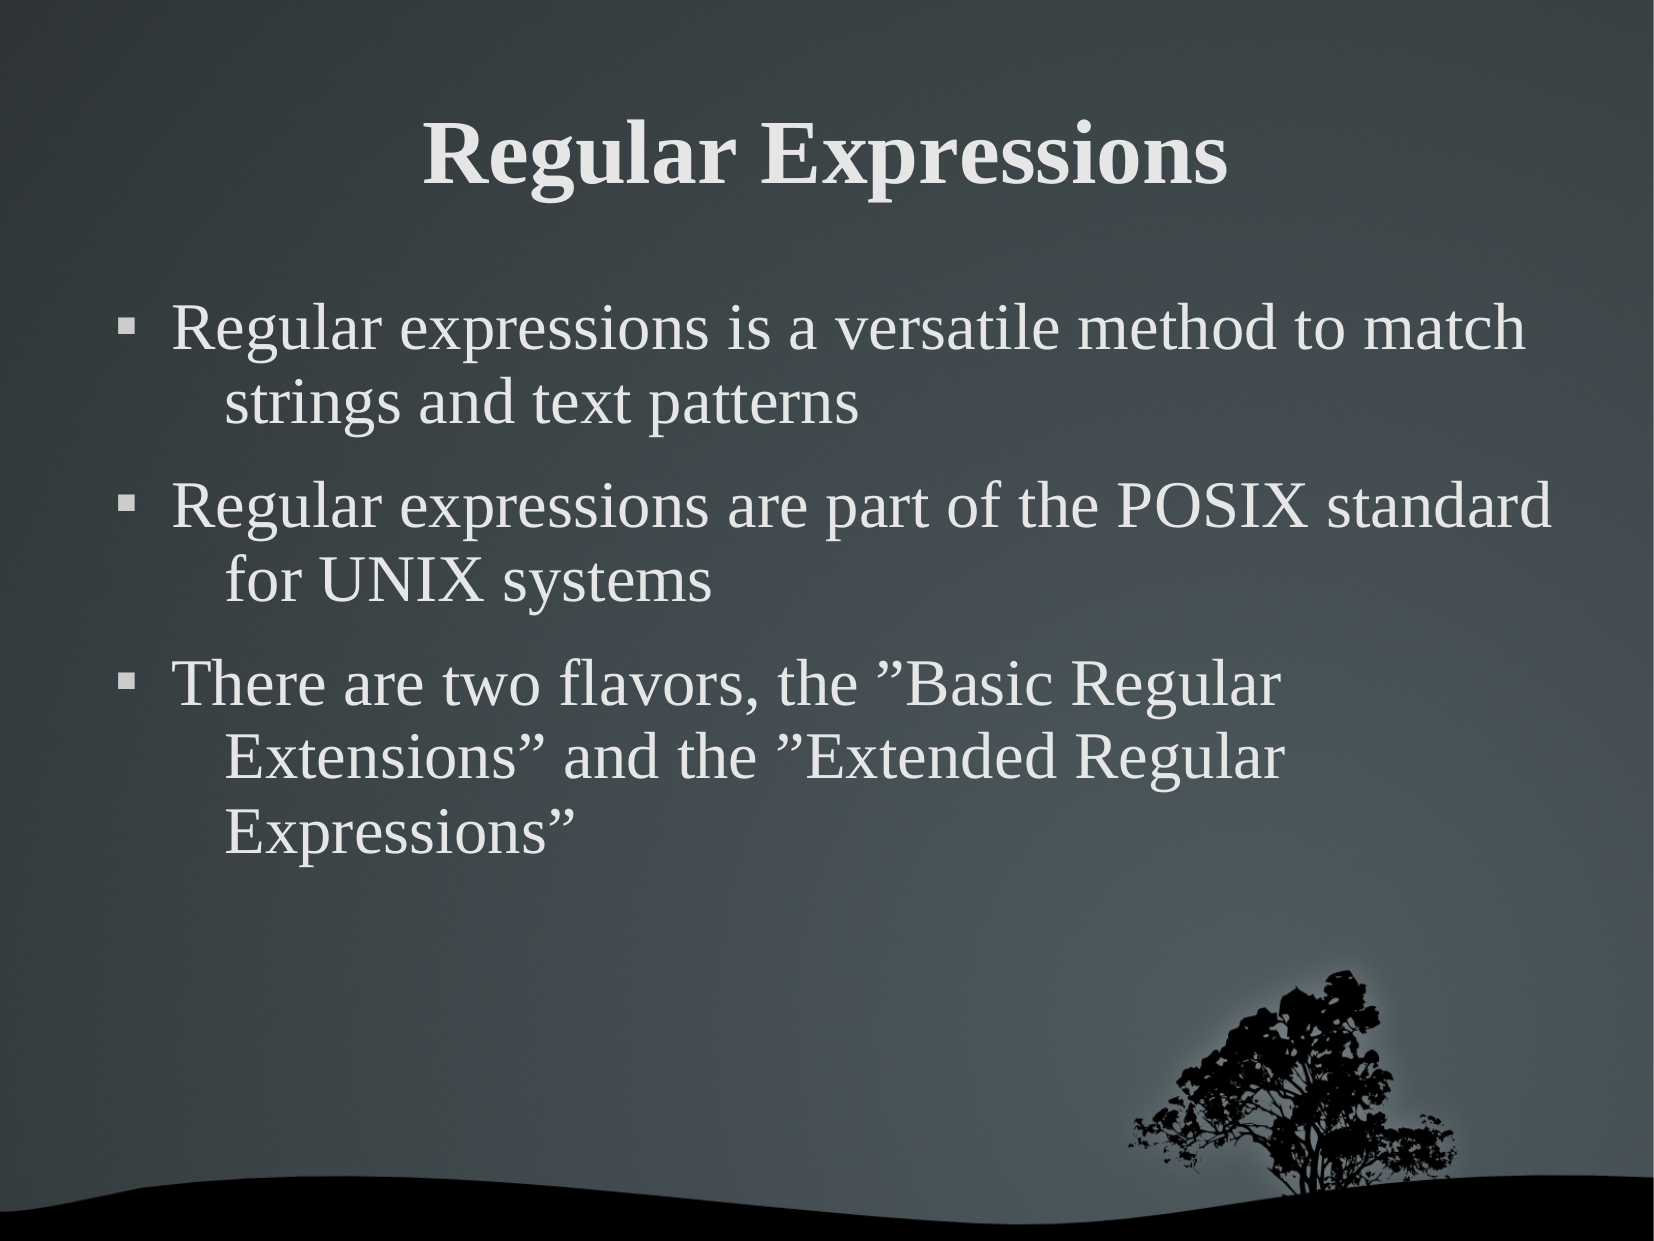

# Regular Expressions
Regular expressions is a versatile method to match strings and text patterns
Regular expressions are part of the POSIX standard for UNIX systems
There are two flavors, the ”Basic Regular Extensions” and the ”Extended Regular Expressions”